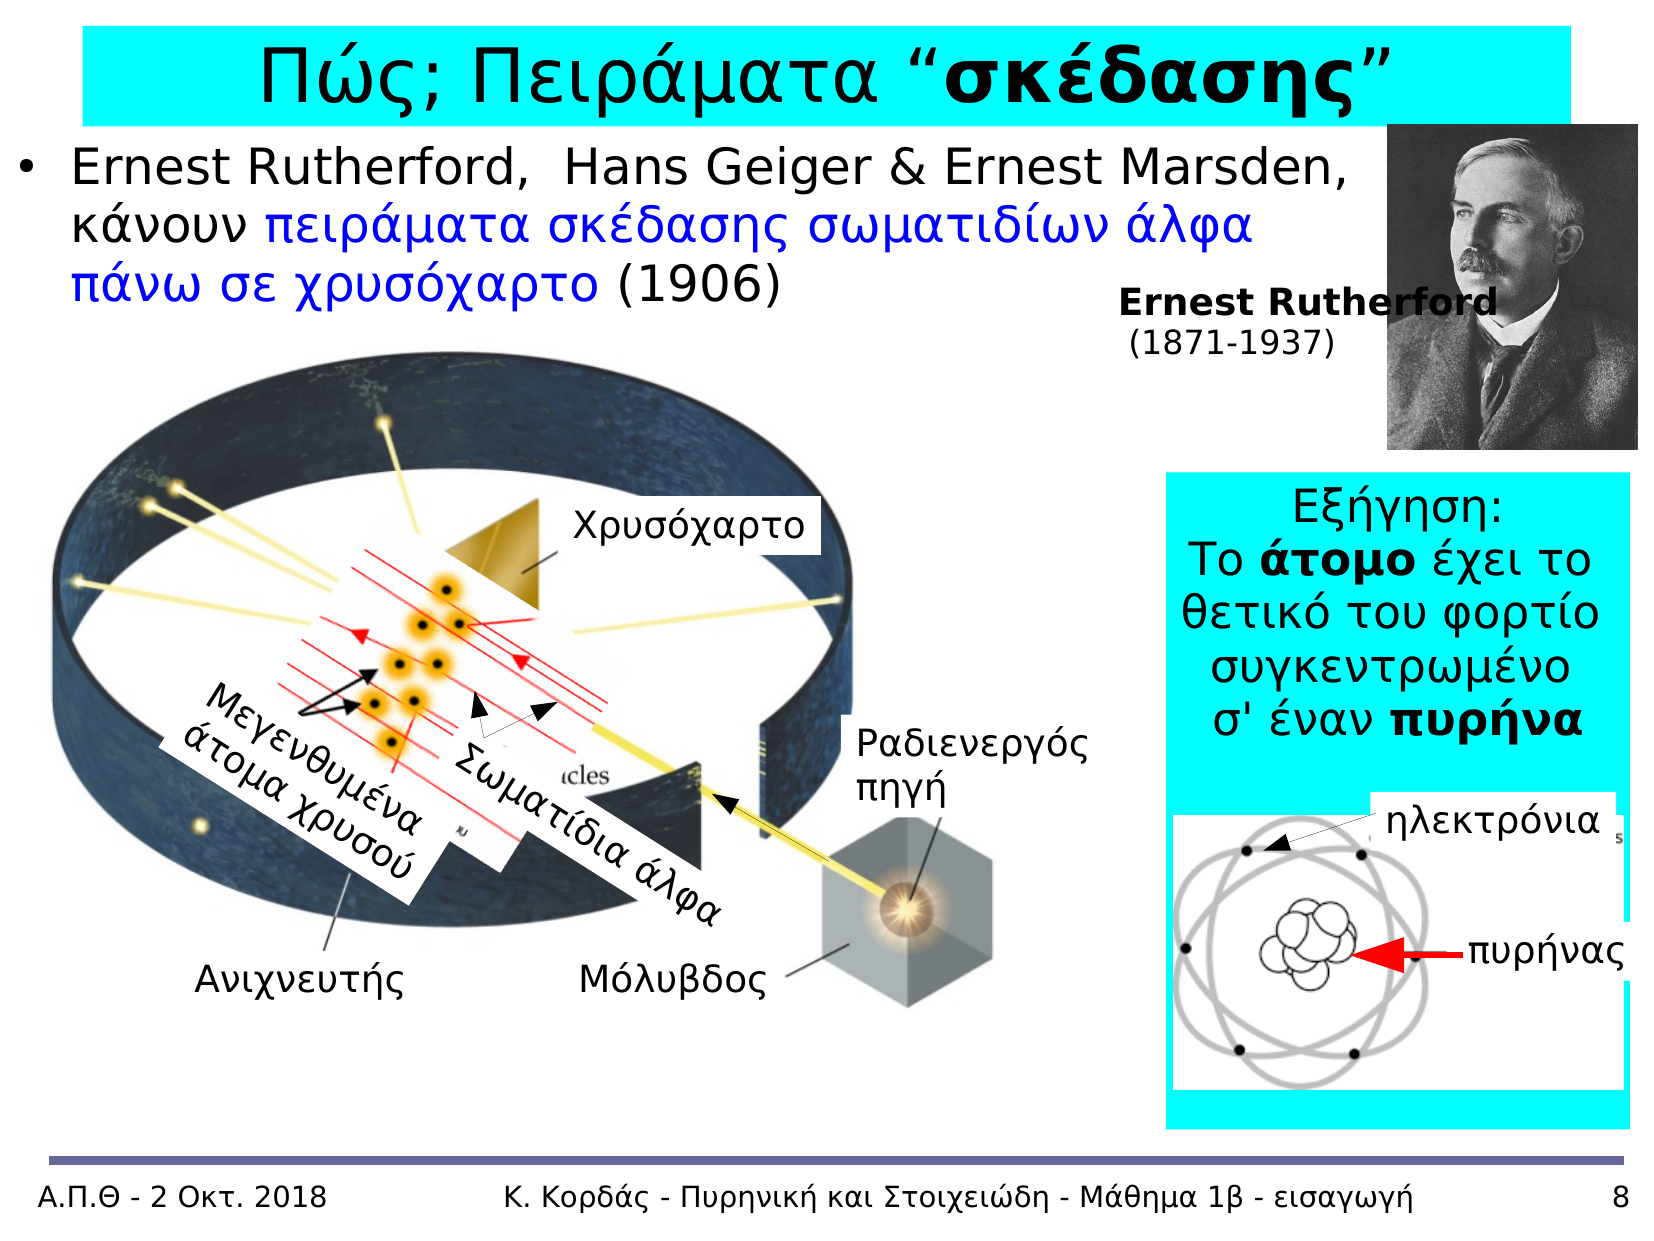

# Πώς; Πειράματα “σκέδασης”
Ernest Rutherford, Hans Geiger & Ernest Marsden, κάνουν πειράματα σκέδασης σωματιδίων άλφα πάνω σε χρυσόχαρτο (1906)
Ernest Rutherford
 (1871-1937)
Εξήγηση:
Το άτομο έχει το
θετικό του φορτίο
συγκεντρωμένο
σ' έναν πυρήνα
Χρυσόχαρτο
Μεγενθυμένα
άτομα χρυσού
Σωματίδια άλφα
Ραδιενεργός
πηγή
ηλεκτρόνια
πυρήνας
Ανιχνευτής
Μόλυβδος
Α.Π.Θ - 2 Οκτ. 2018
Κ. Κορδάς - Πυρηνική και Στοιχειώδη - Μάθημα 1β - εισαγωγή
8